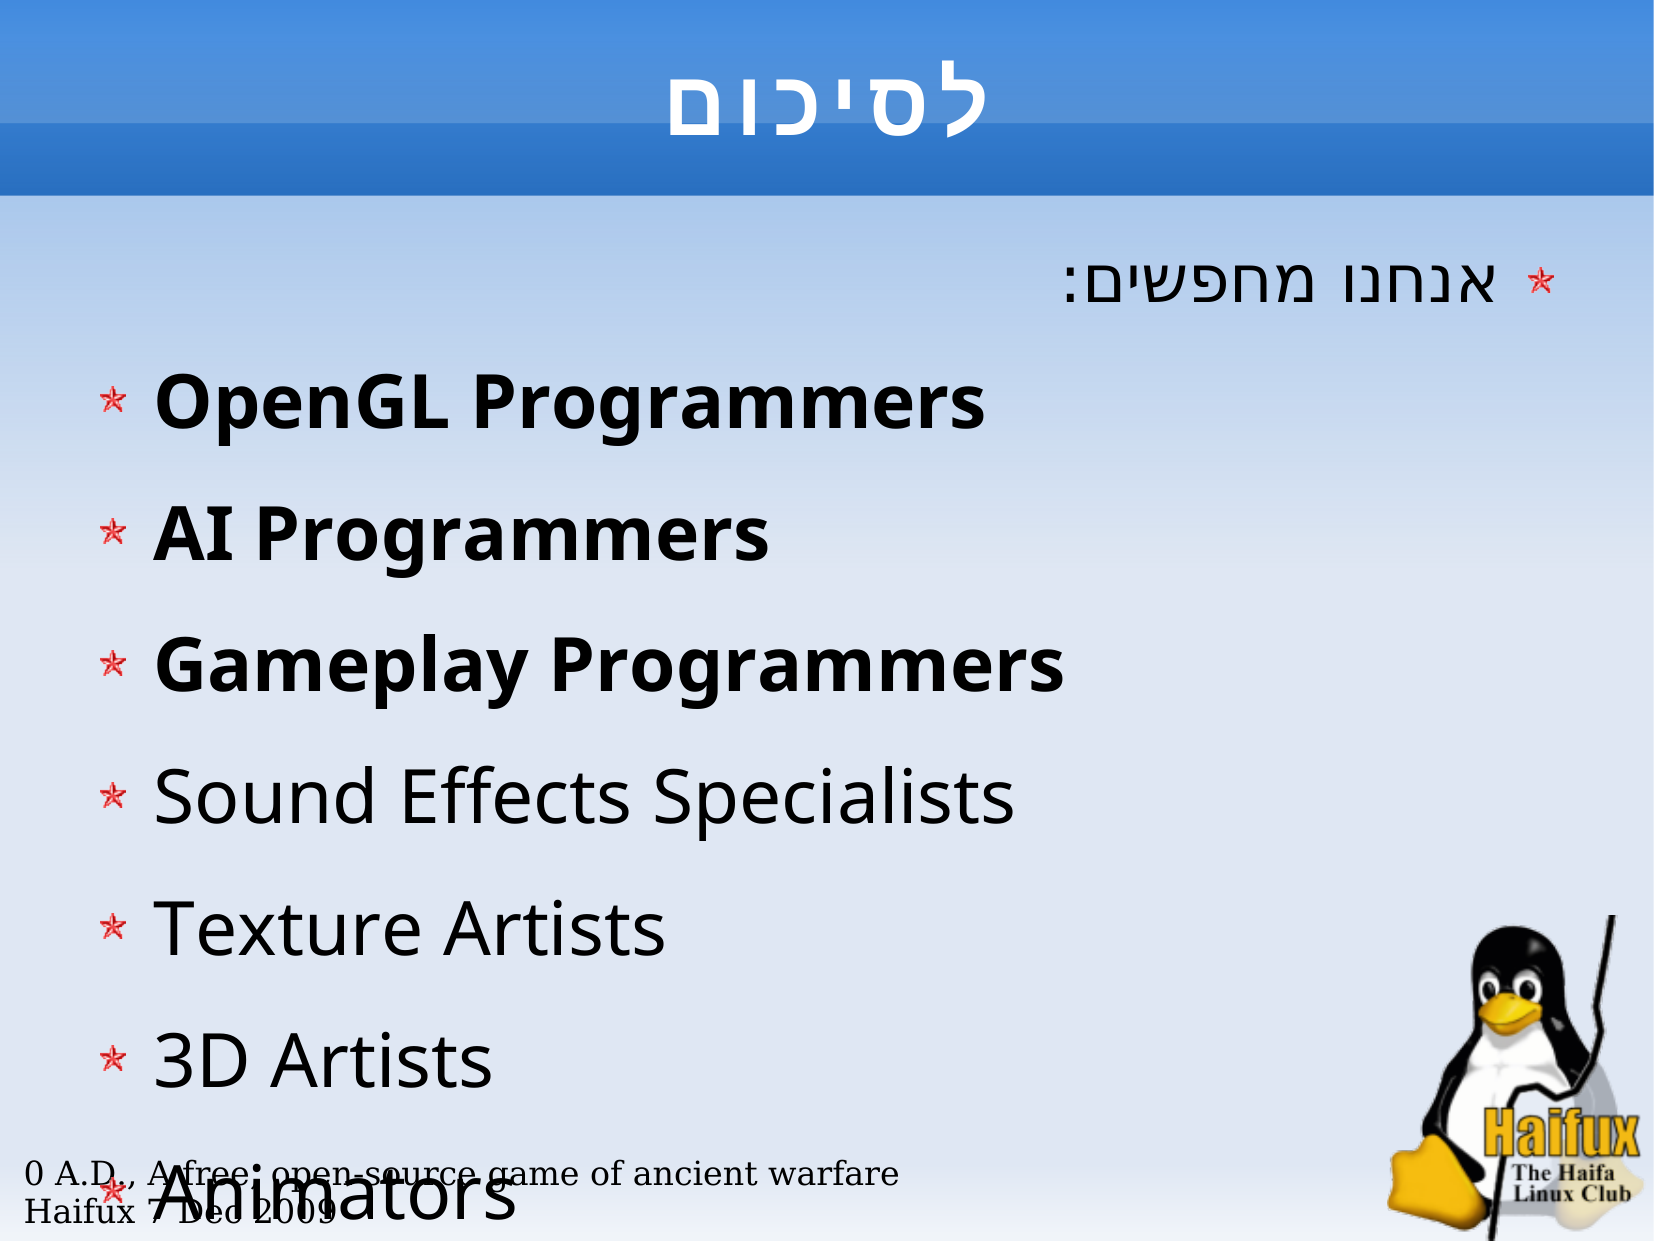

# לסיכום
אנחנו מחפשים:
OpenGL Programmers
AI Programmers
Gameplay Programmers
Sound Effects Specialists
Texture Artists
3D Artists
Animators